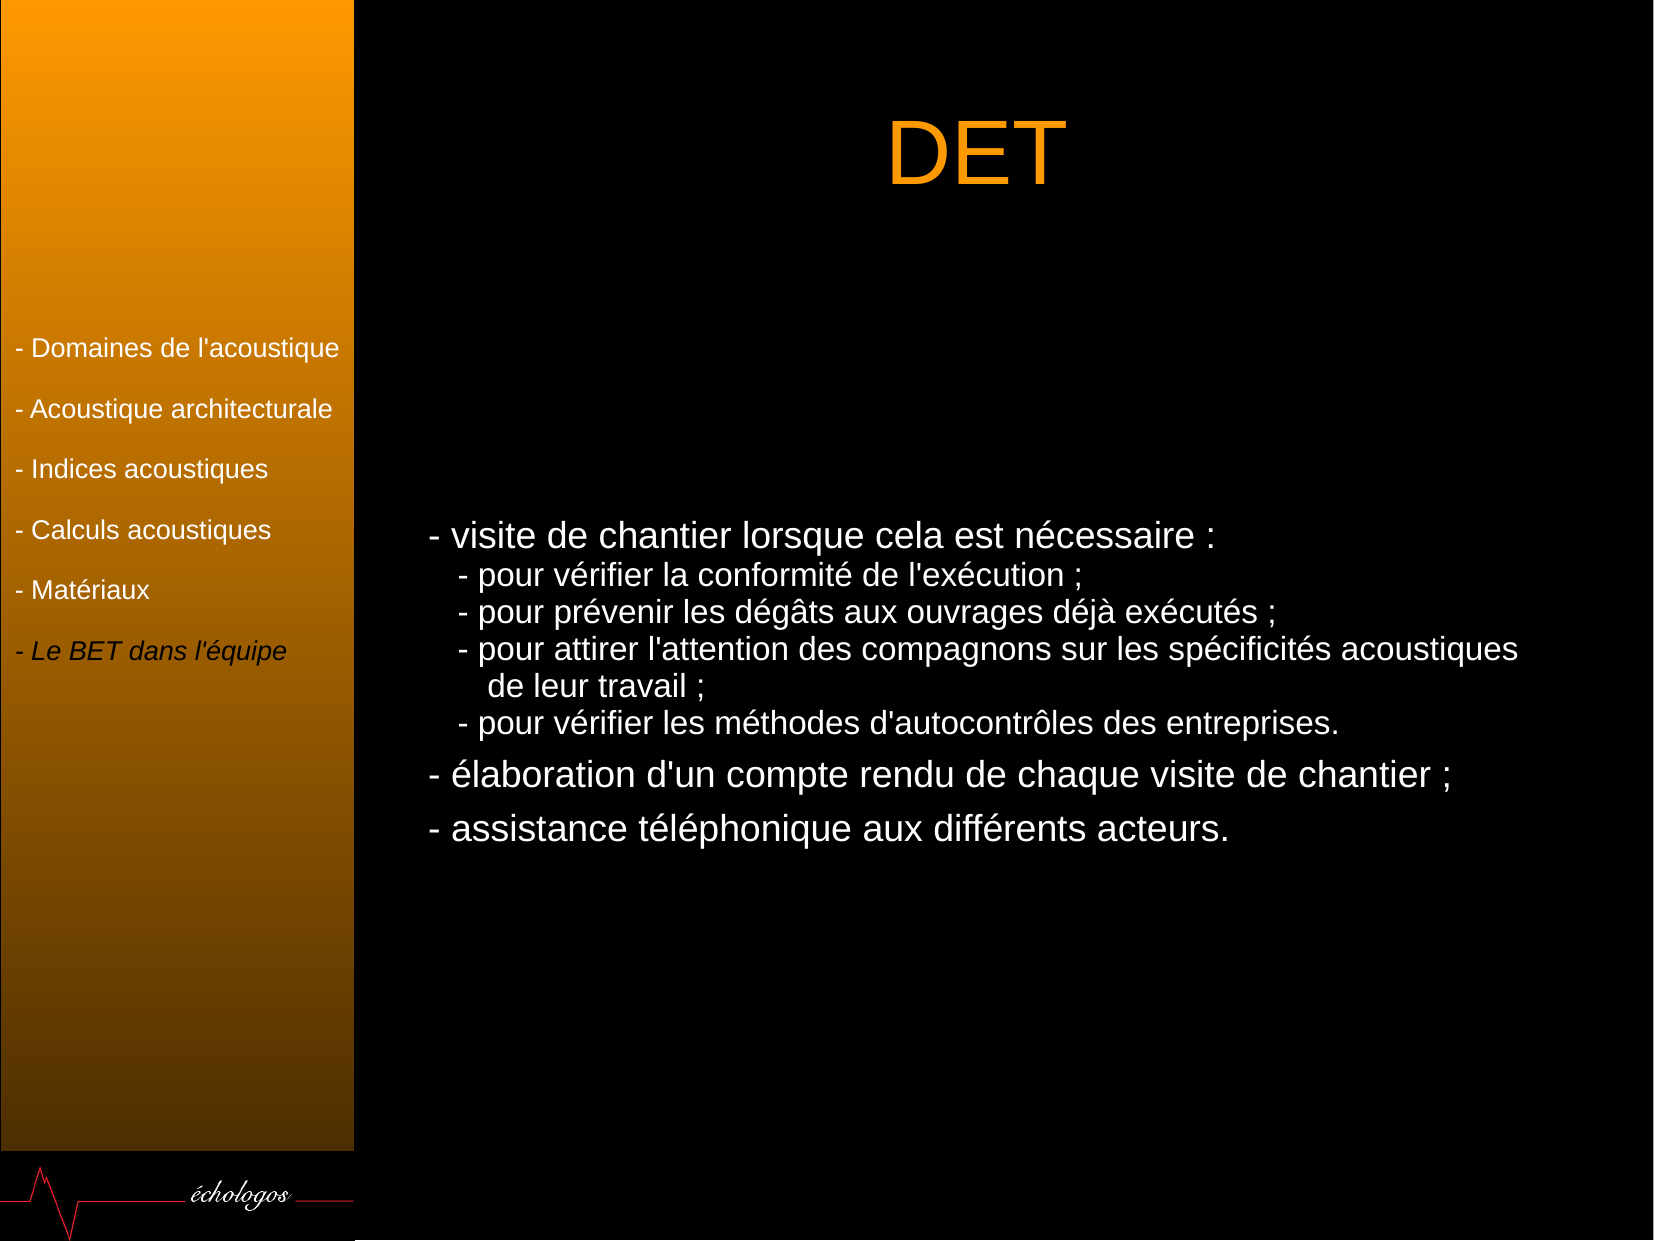

# DET
- Domaines de l'acoustique
- Acoustique architecturale
- Indices acoustiques
- Calculs acoustiques
- Matériaux
- Le BET dans l'équipe
- visite de chantier lorsque cela est nécessaire :
- pour vérifier la conformité de l'exécution ;
- pour prévenir les dégâts aux ouvrages déjà exécutés ;
- pour attirer l'attention des compagnons sur les spécificités acoustiques de leur travail ;
- pour vérifier les méthodes d'autocontrôles des entreprises.
- élaboration d'un compte rendu de chaque visite de chantier ;
- assistance téléphonique aux différents acteurs.